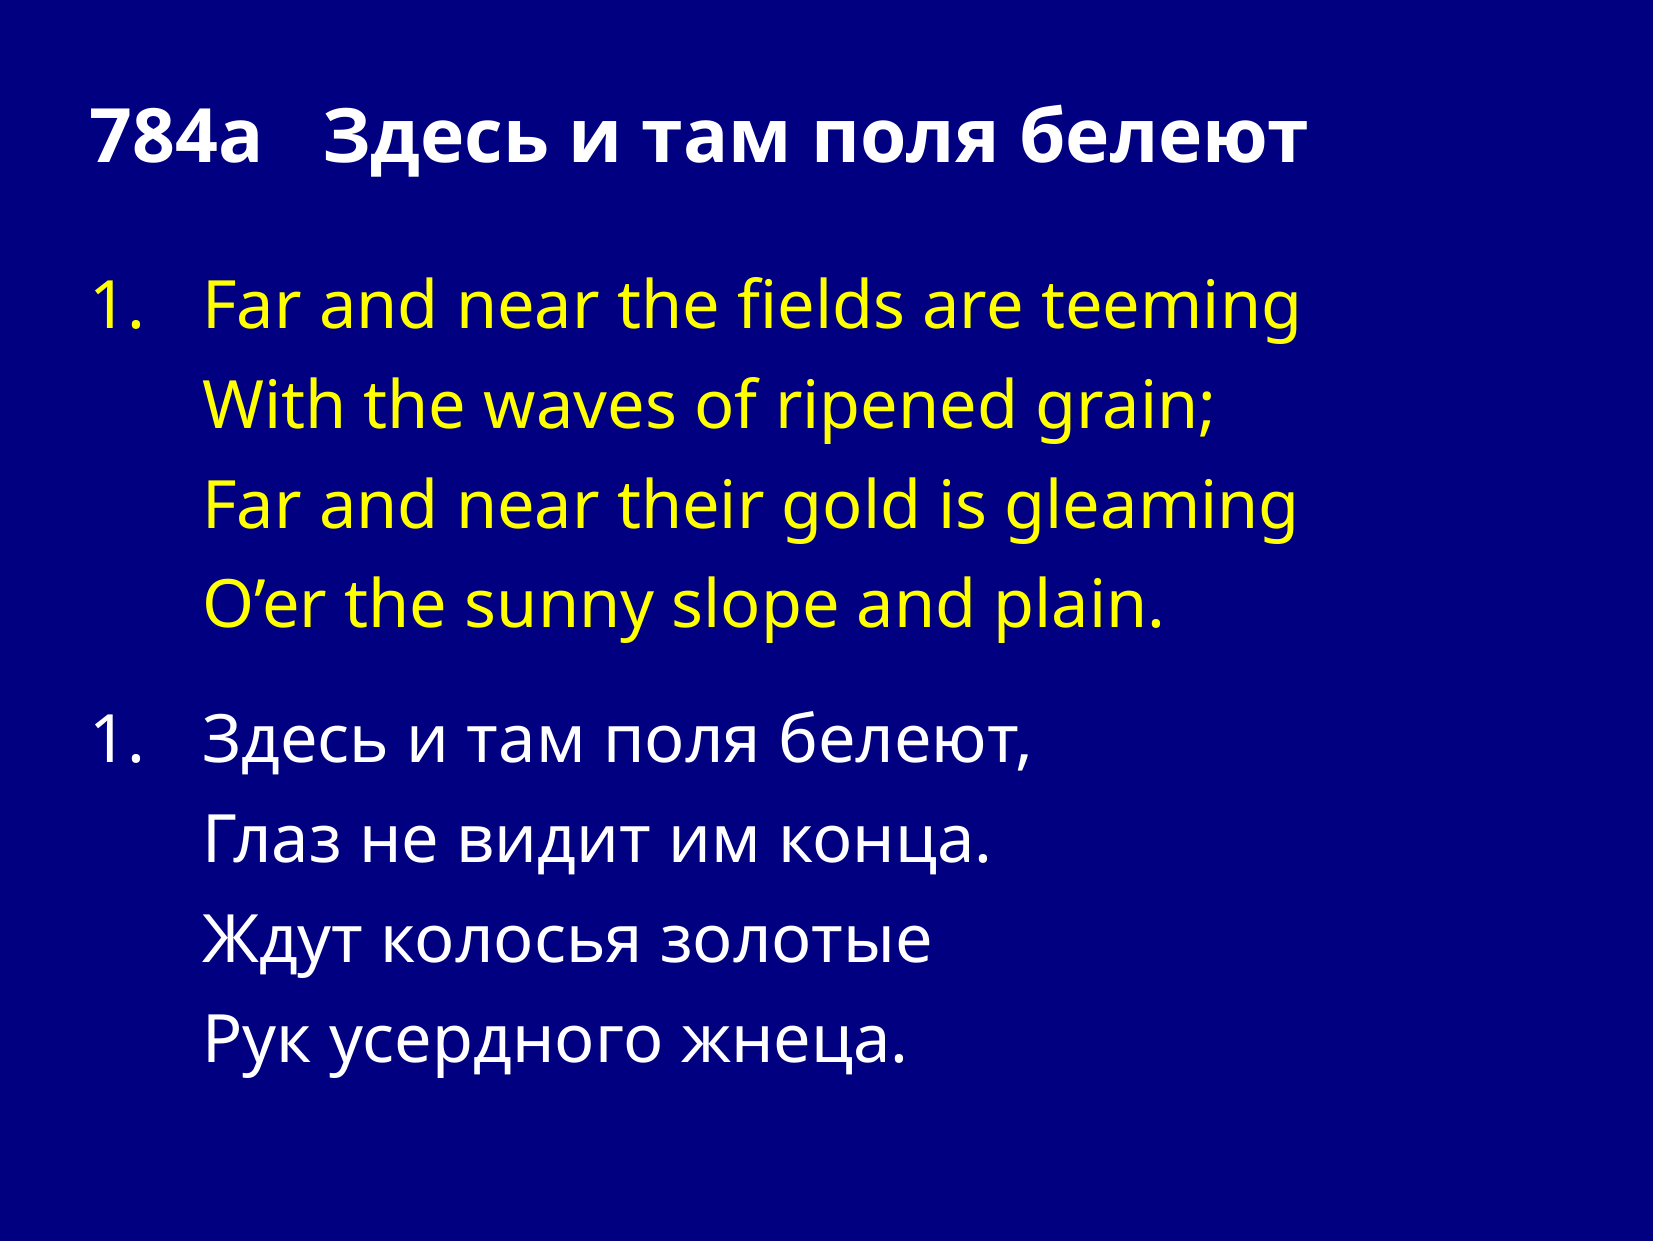

784а Здесь и там поля белеют
1.	Far and near the fields are teeming
	With the waves of ripened grain;
	Far and near their gold is gleaming
	O’er the sunny slope and plain.
1.	Здесь и там поля белеют,
	Глаз не видит им конца.
	Ждут колосья золотые
	Рук усердного жнеца.